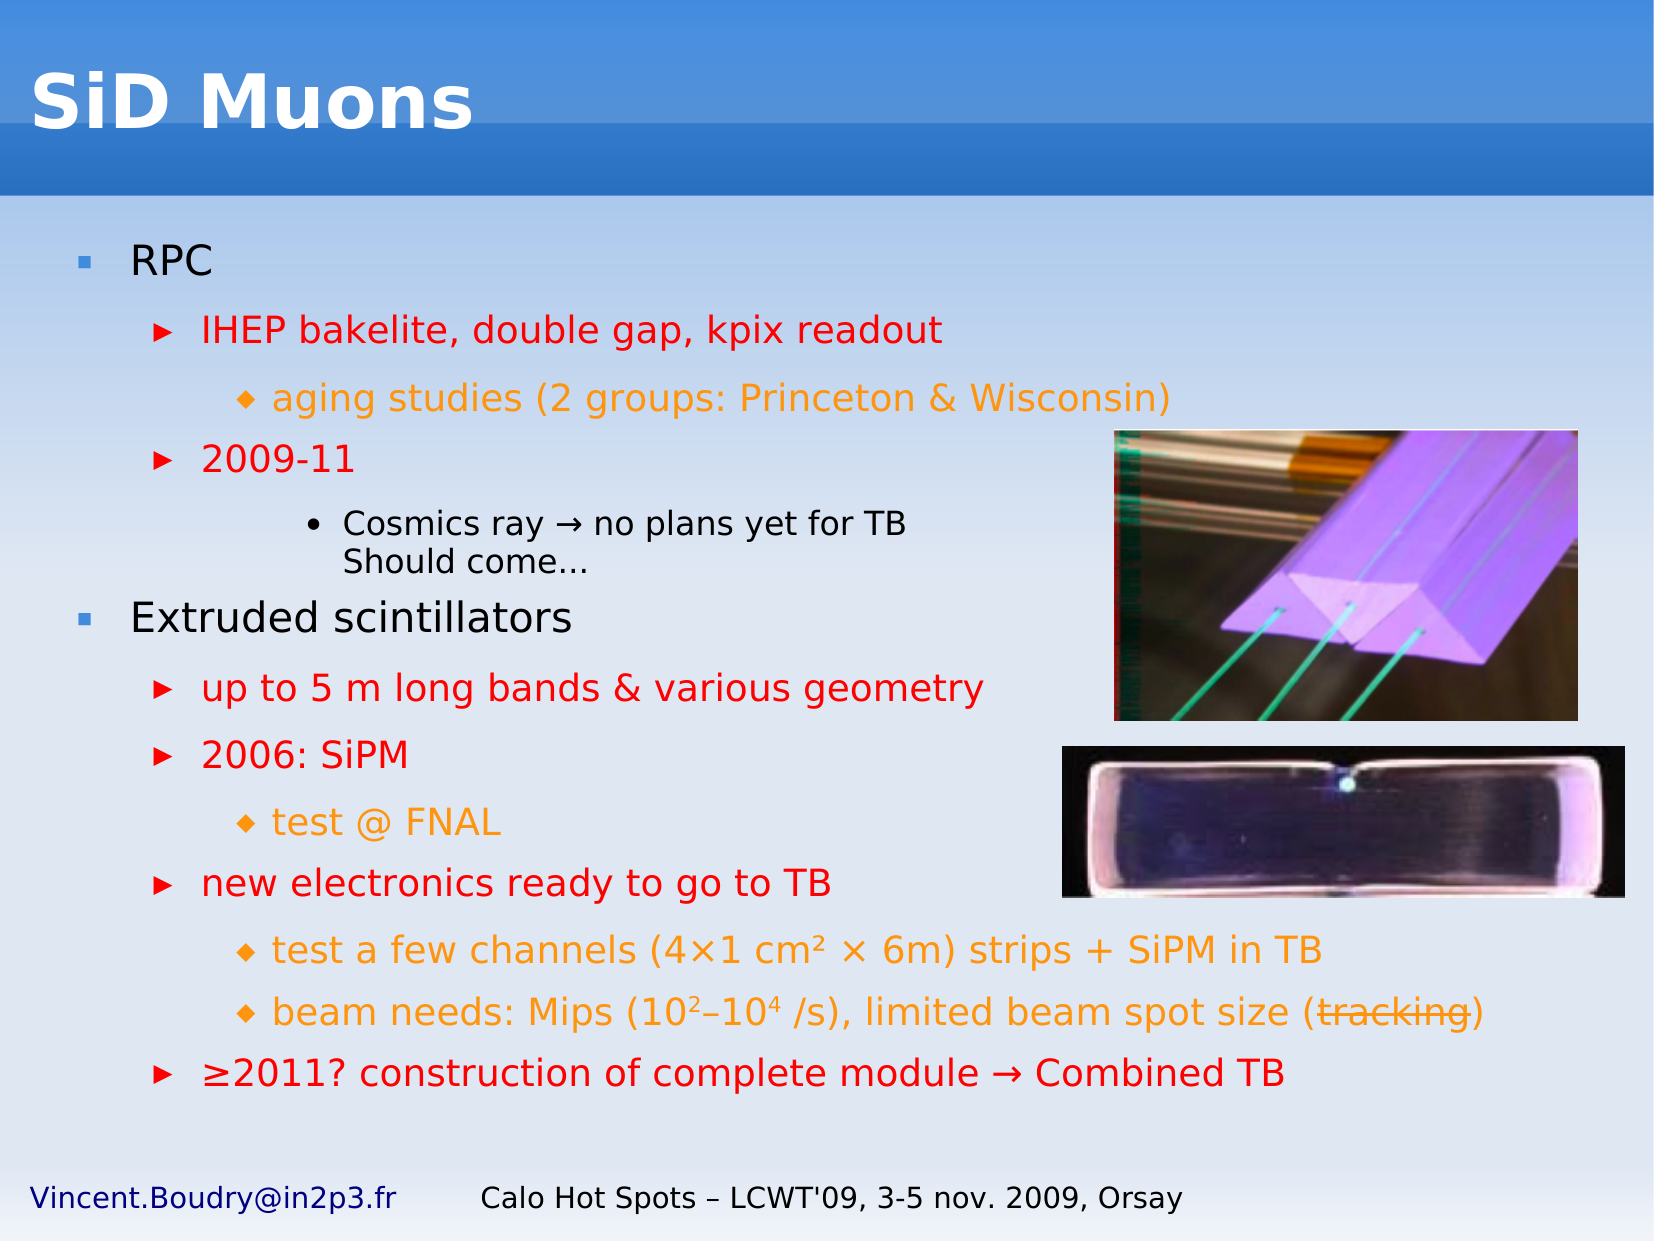

# SiD Muons
RPC
IHEP bakelite, double gap, kpix readout
aging studies (2 groups: Princeton & Wisconsin)
2009-11
Cosmics ray → no plans yet for TB
Should come...
Extruded scintillators
up to 5 m long bands & various geometry
2006: SiPM
test @ FNAL
new electronics ready to go to TB
test a few channels (4×1 cm² × 6m) strips + SiPM in TB
beam needs: Mips (102–104 /s), limited beam spot size (tracking)
≥2011? construction of complete module → Combined TB
Calo Hot Spots – LCWT'09, 3-5 nov. 2009, Orsay